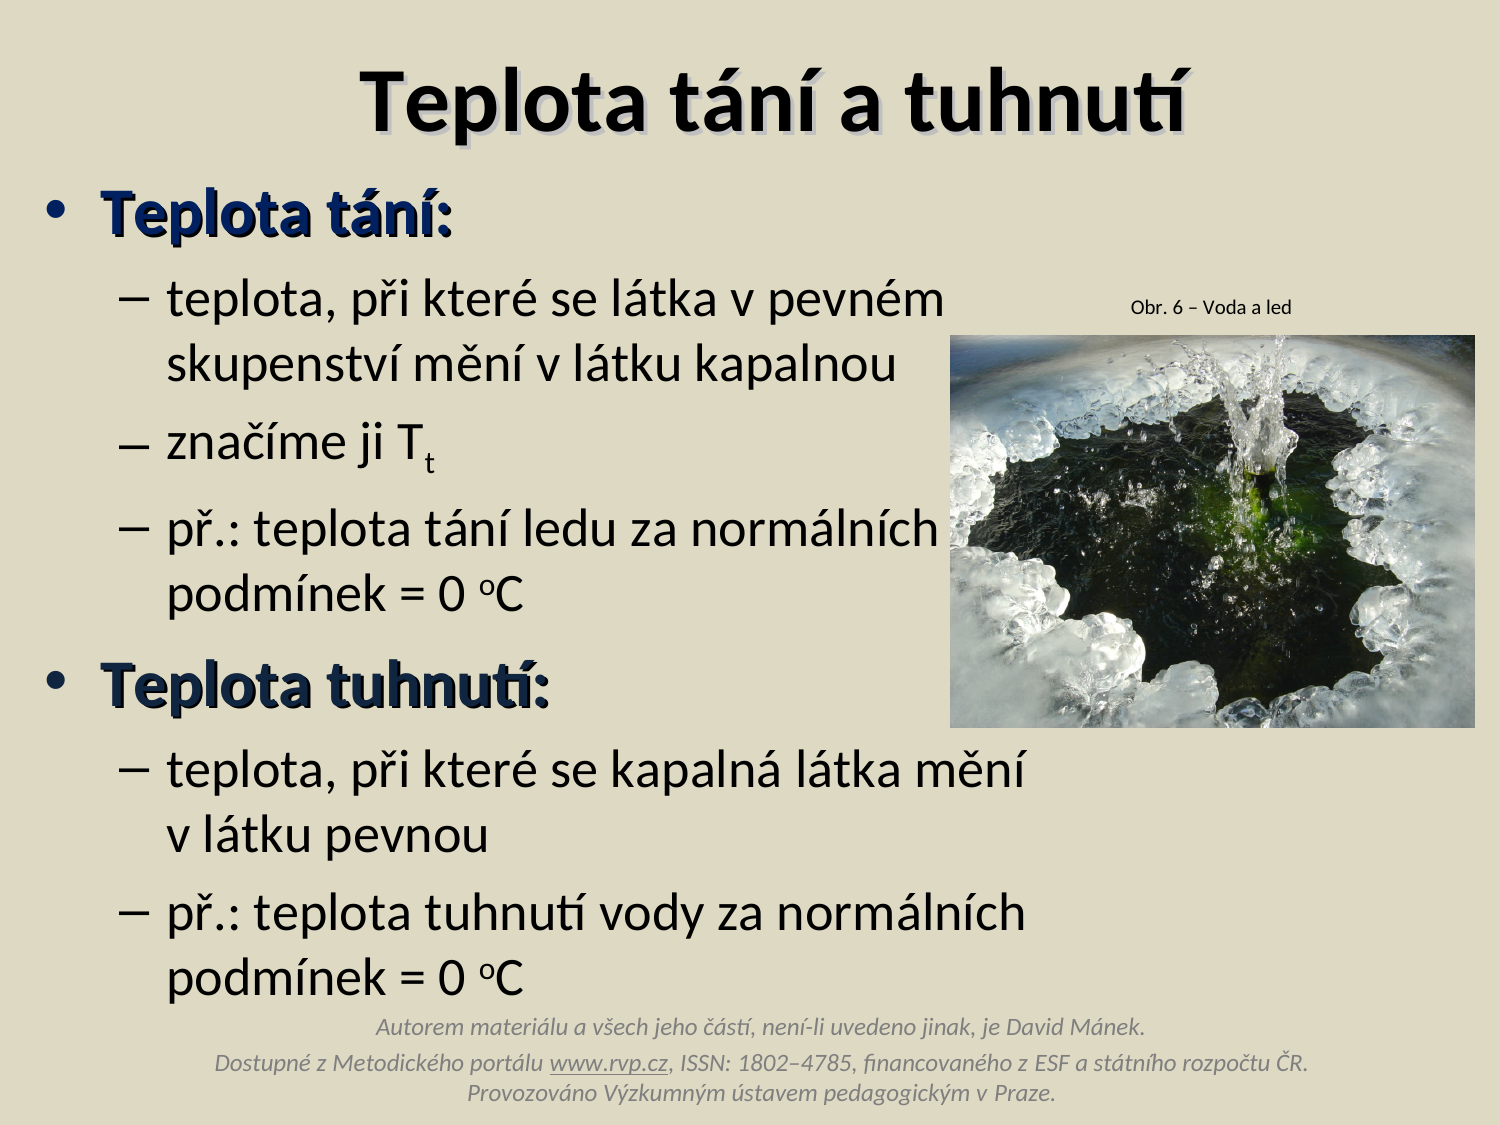

# Teplota tání a tuhnutí
Teplota tání:
teplota, při které se látka v pevném skupenství mění v látku kapalnou
značíme ji Tt
př.: teplota tání ledu za normálních podmínek = 0 oC
Teplota tuhnutí:
teplota, při které se kapalná látka mění
v látku pevnou
př.: teplota tuhnutí vody za normálních podmínek = 0 oC
Obr. 6 – Voda a led
Autorem materiálu a všech jeho částí, není-li uvedeno jinak, je David Mánek.
Dostupné z Metodického portálu www.rvp.cz, ISSN: 1802–4785, financovaného z ESF a státního rozpočtu ČR. Provozováno Výzkumným ústavem pedagogickým v Praze.